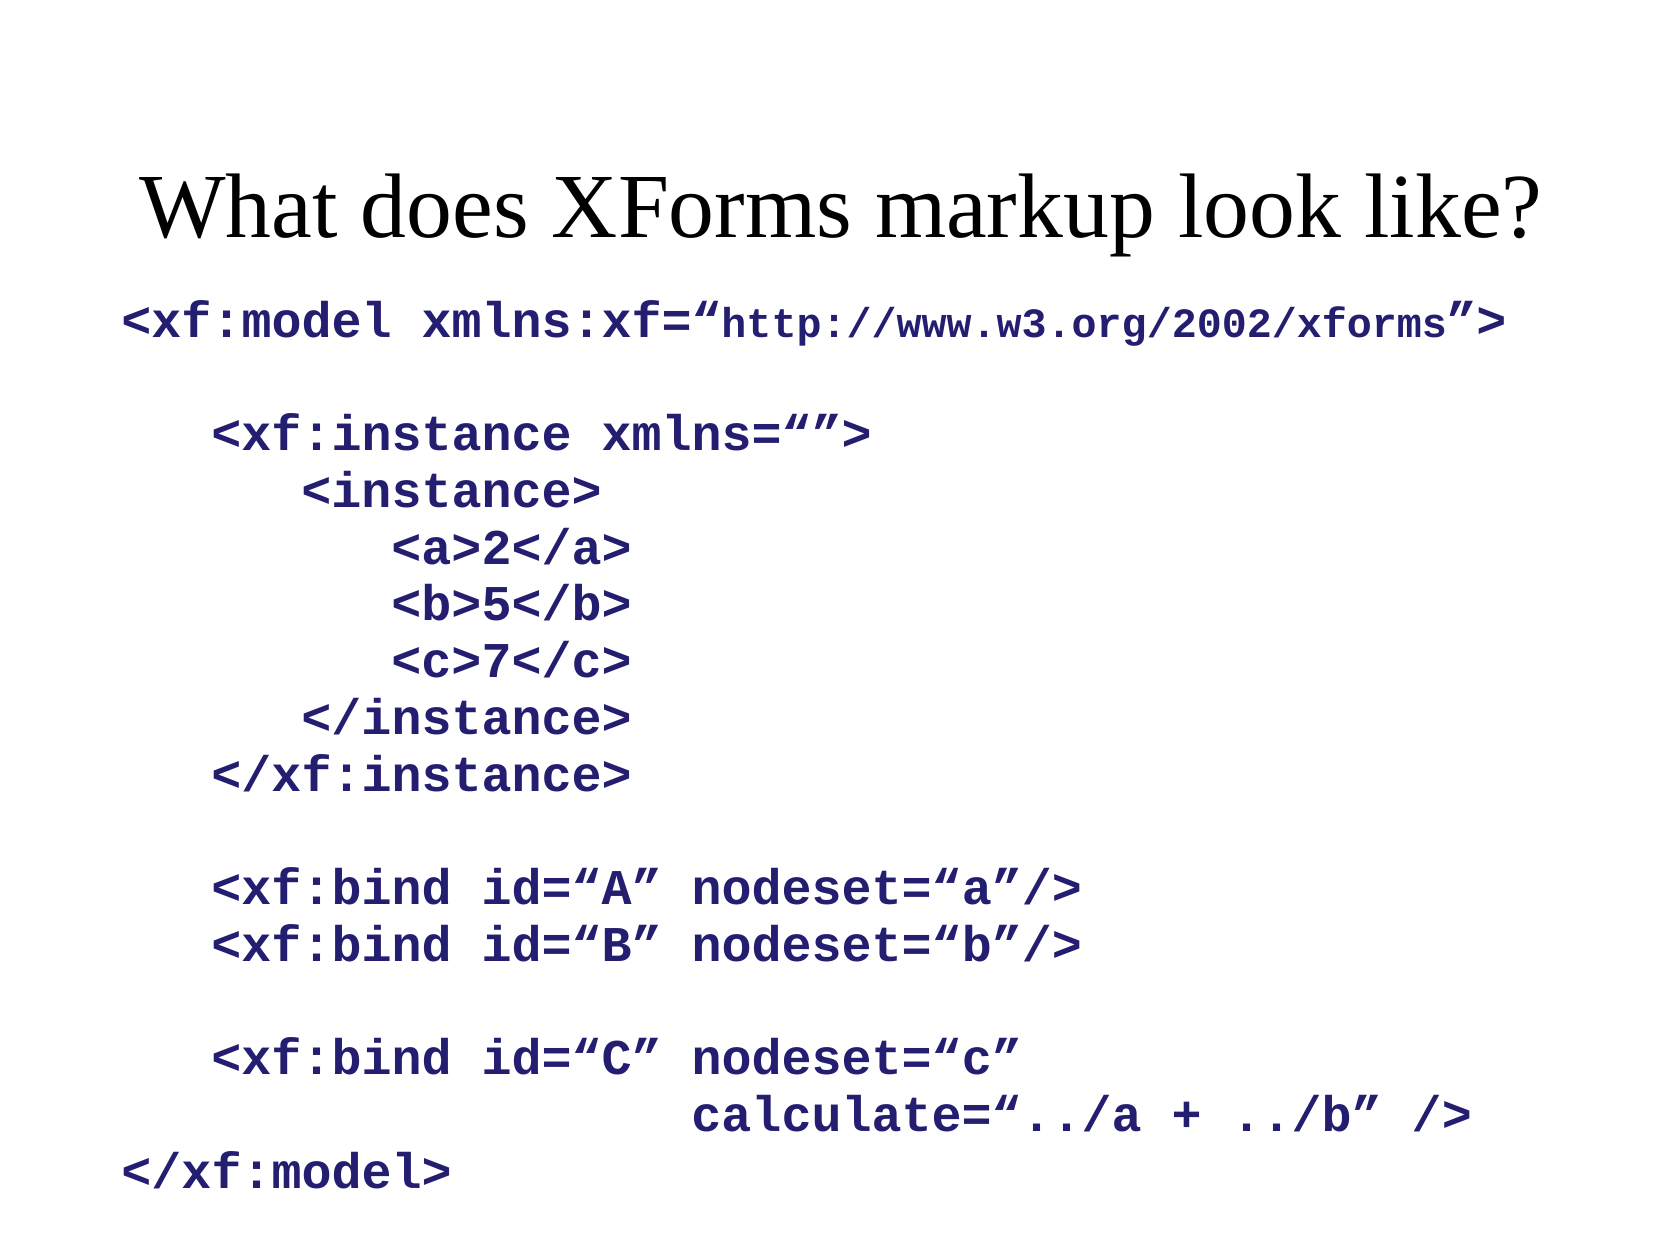

# What does XForms markup look like?
<xf:model xmlns:xf=“http://www.w3.org/2002/xforms”>
 <xf:instance xmlns=“”>
 <instance>
 <a>2</a>
 <b>5</b>
 <c>7</c>
 </instance>
 </xf:instance>
 <xf:bind id=“A” nodeset=“a”/>
 <xf:bind id=“B” nodeset=“b”/>
 <xf:bind id=“C” nodeset=“c”
 calculate=“../a + ../b” />
</xf:model>